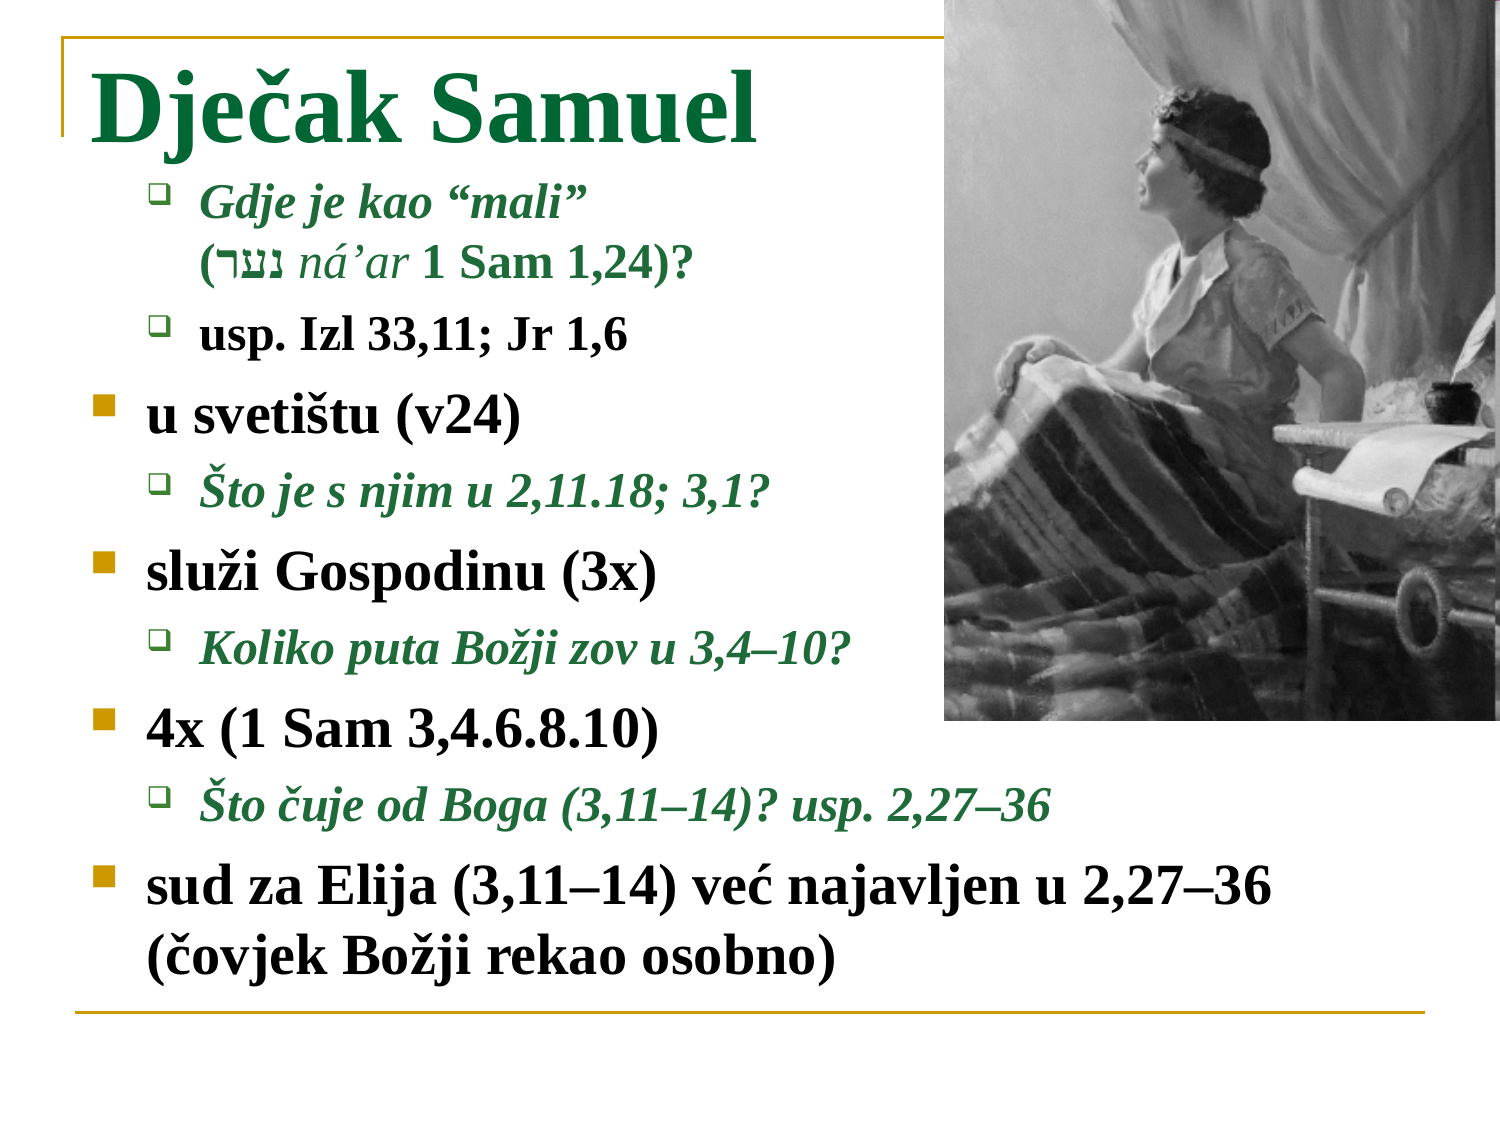

# Dječak Samuel
Gdje je kao “mali”
(נער ná’ar 1 Sam 1,24)?
usp. Izl 33,11; Jr 1,6
u svetištu (v24)
Što je s njim u 2,11.18; 3,1?
služi Gospodinu (3x)
Koliko puta Božji zov u 3,4–10?
4x (1 Sam 3,4.6.8.10)
Što čuje od Boga (3,11–14)? usp. 2,27–36
sud za Elija (3,11–14) već najavljen u 2,27–36
(čovjek Božji rekao osobno)